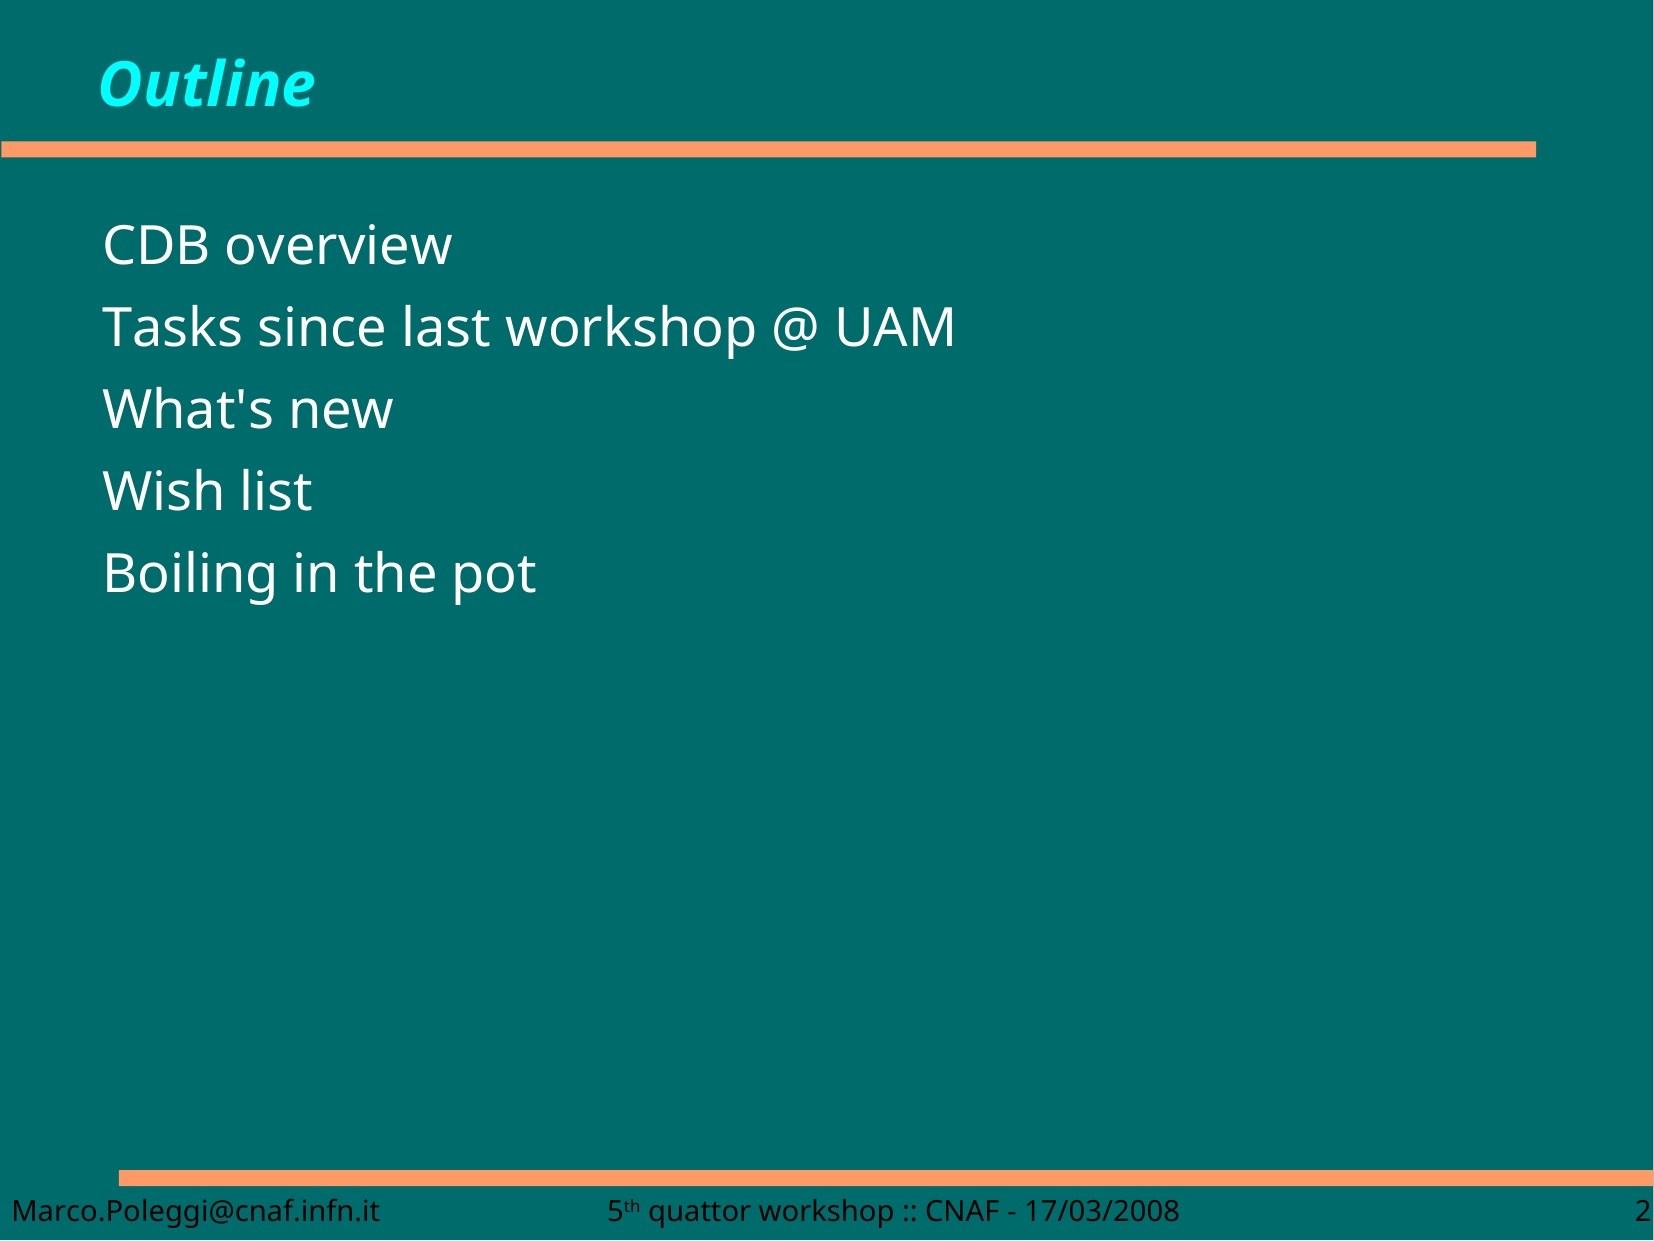

# Outline
CDB overview
Tasks since last workshop @ UAM
What's new
Wish list
Boiling in the pot